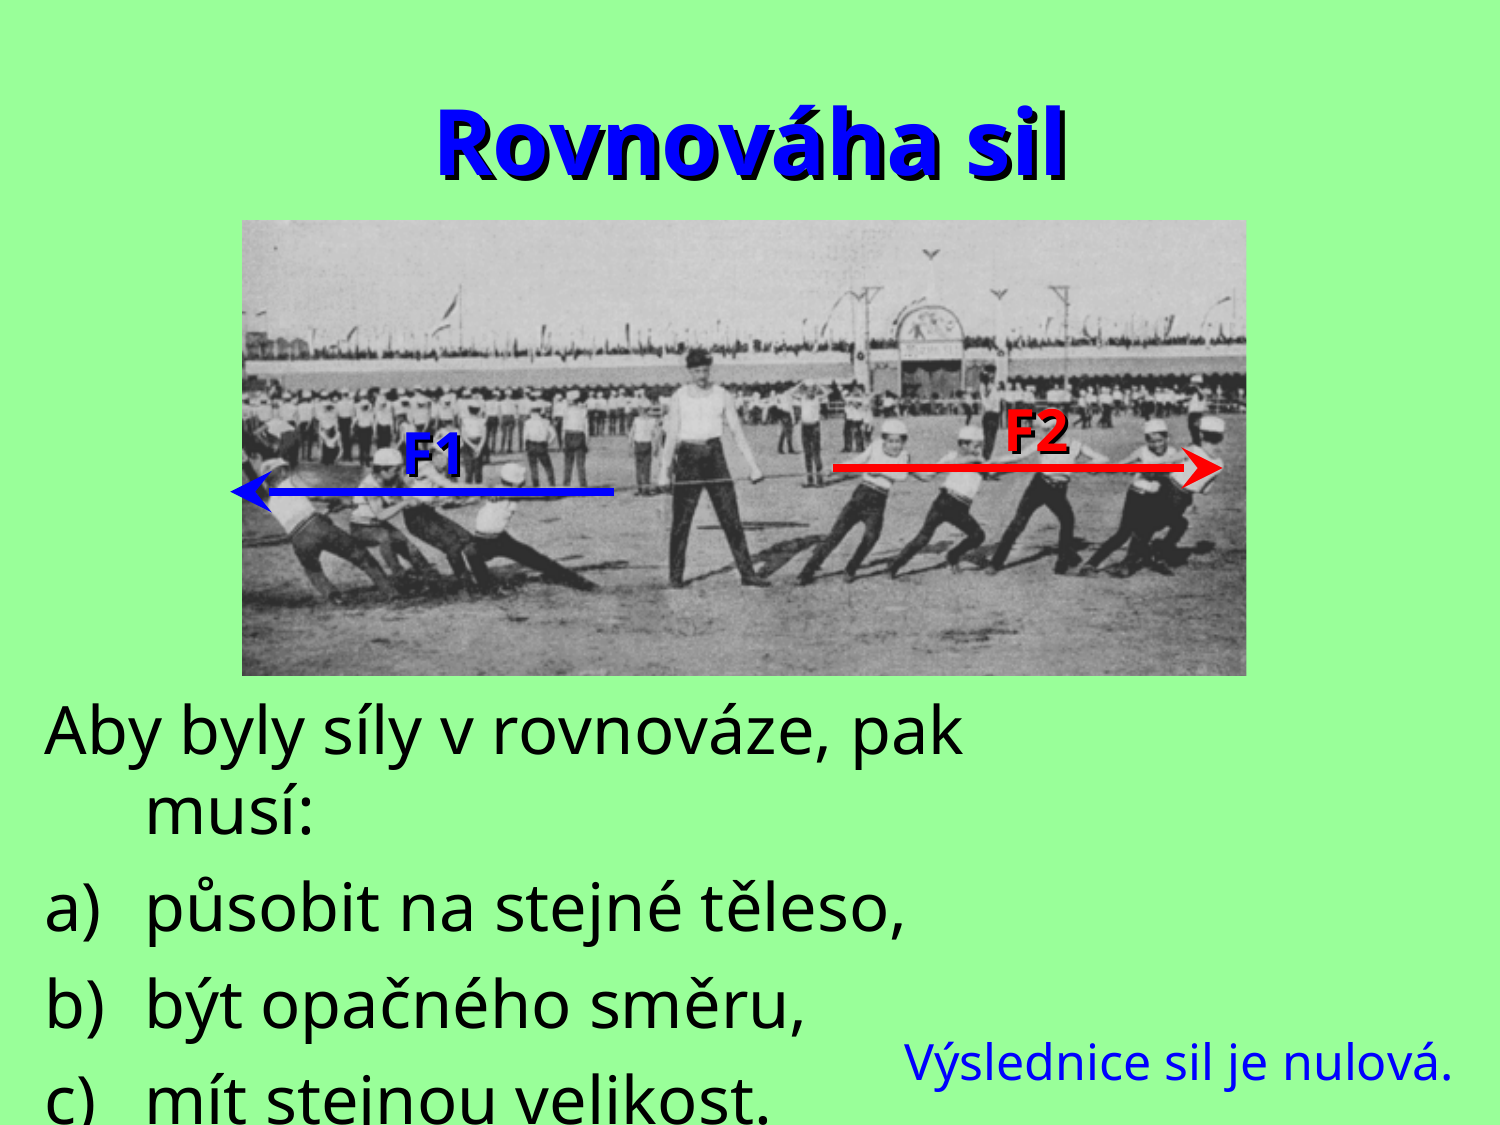

# Rovnováha sil
F2
F1
Aby byly síly v rovnováze, pak musí:
působit na stejné těleso,
být opačného směru,
mít stejnou velikost.
Výslednice sil je nulová.